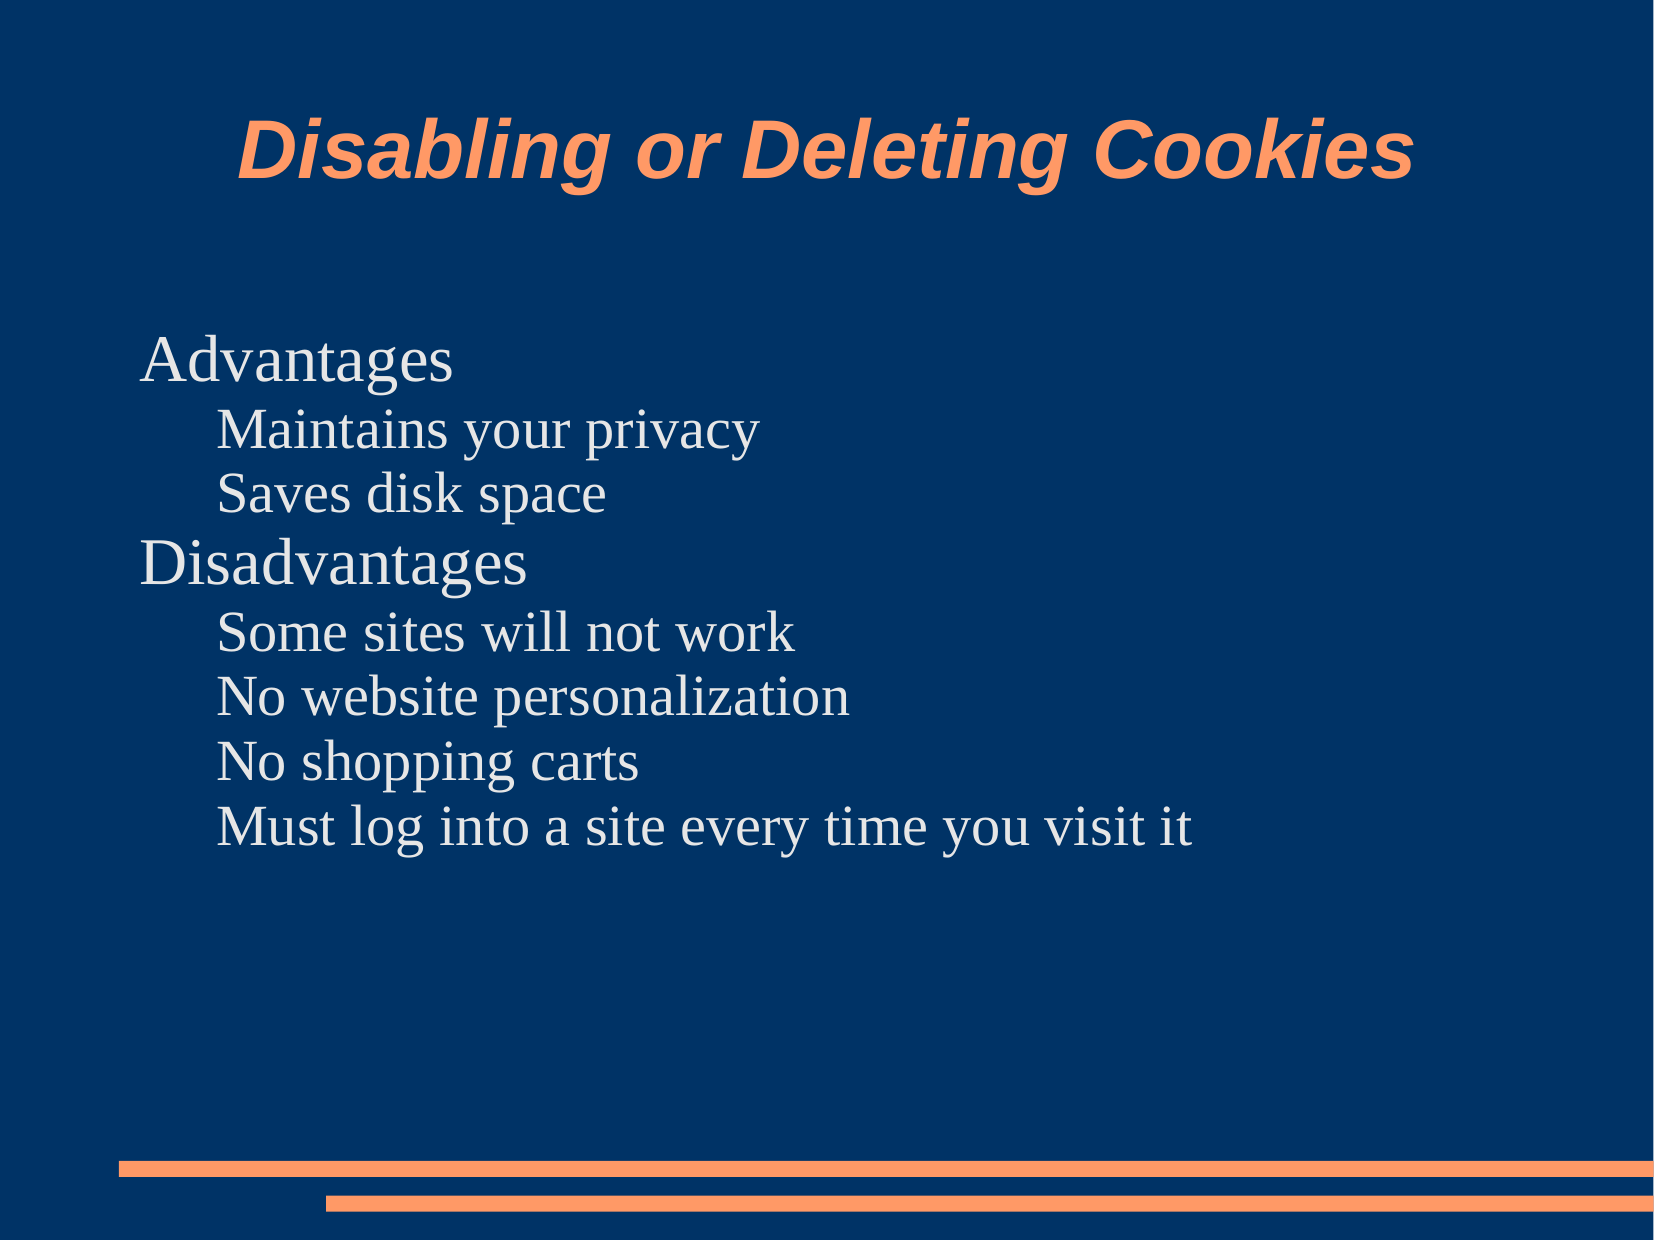

# Disabling or Deleting Cookies
Advantages
Maintains your privacy
Saves disk space
Disadvantages
Some sites will not work
No website personalization
No shopping carts
Must log into a site every time you visit it